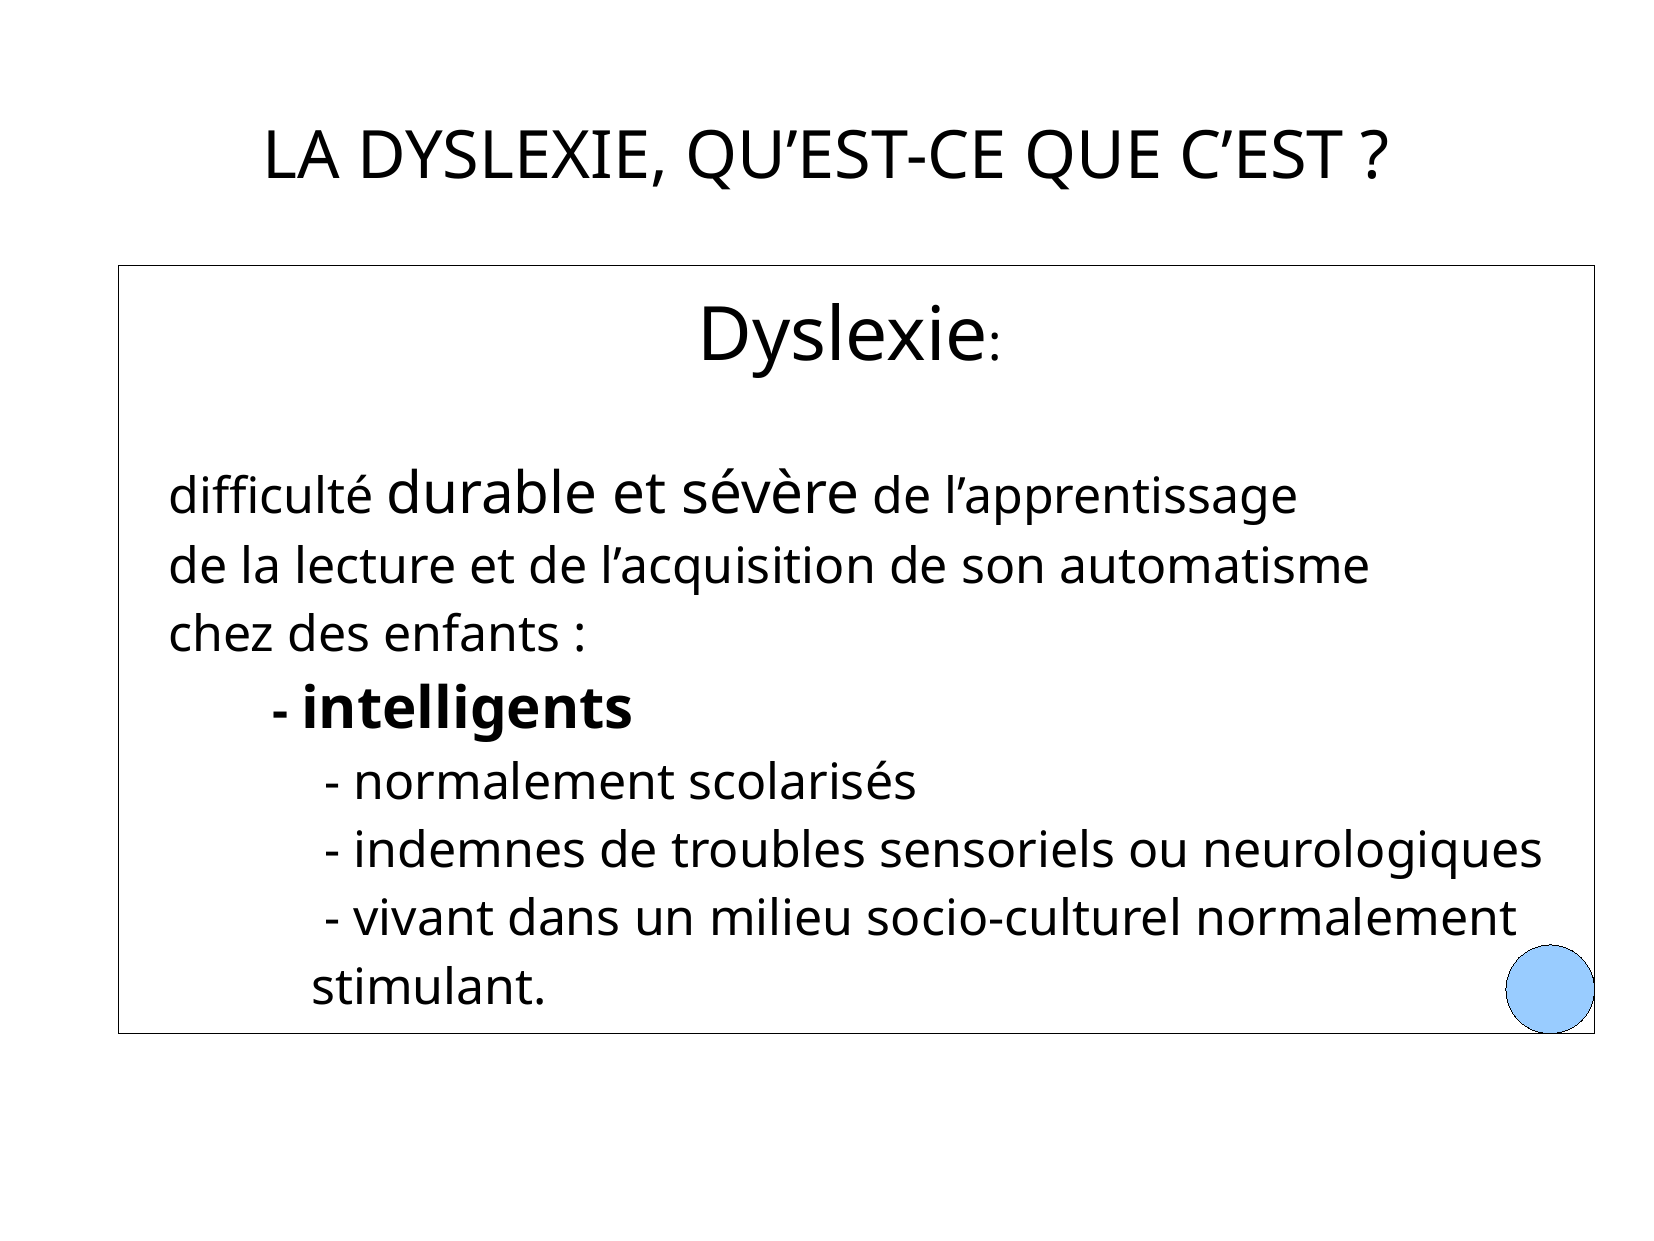

LA DYSLEXIE, QU’EST-CE QUE C’EST ?
Dyslexie:
difficulté durable et sévère de l’apprentissage
de la lecture et de l’acquisition de son automatisme
chez des enfants :
 - intelligents
 - normalement scolarisés
 - indemnes de troubles sensoriels ou neurologiques
 - vivant dans un milieu socio-culturel normalement
 stimulant.
#